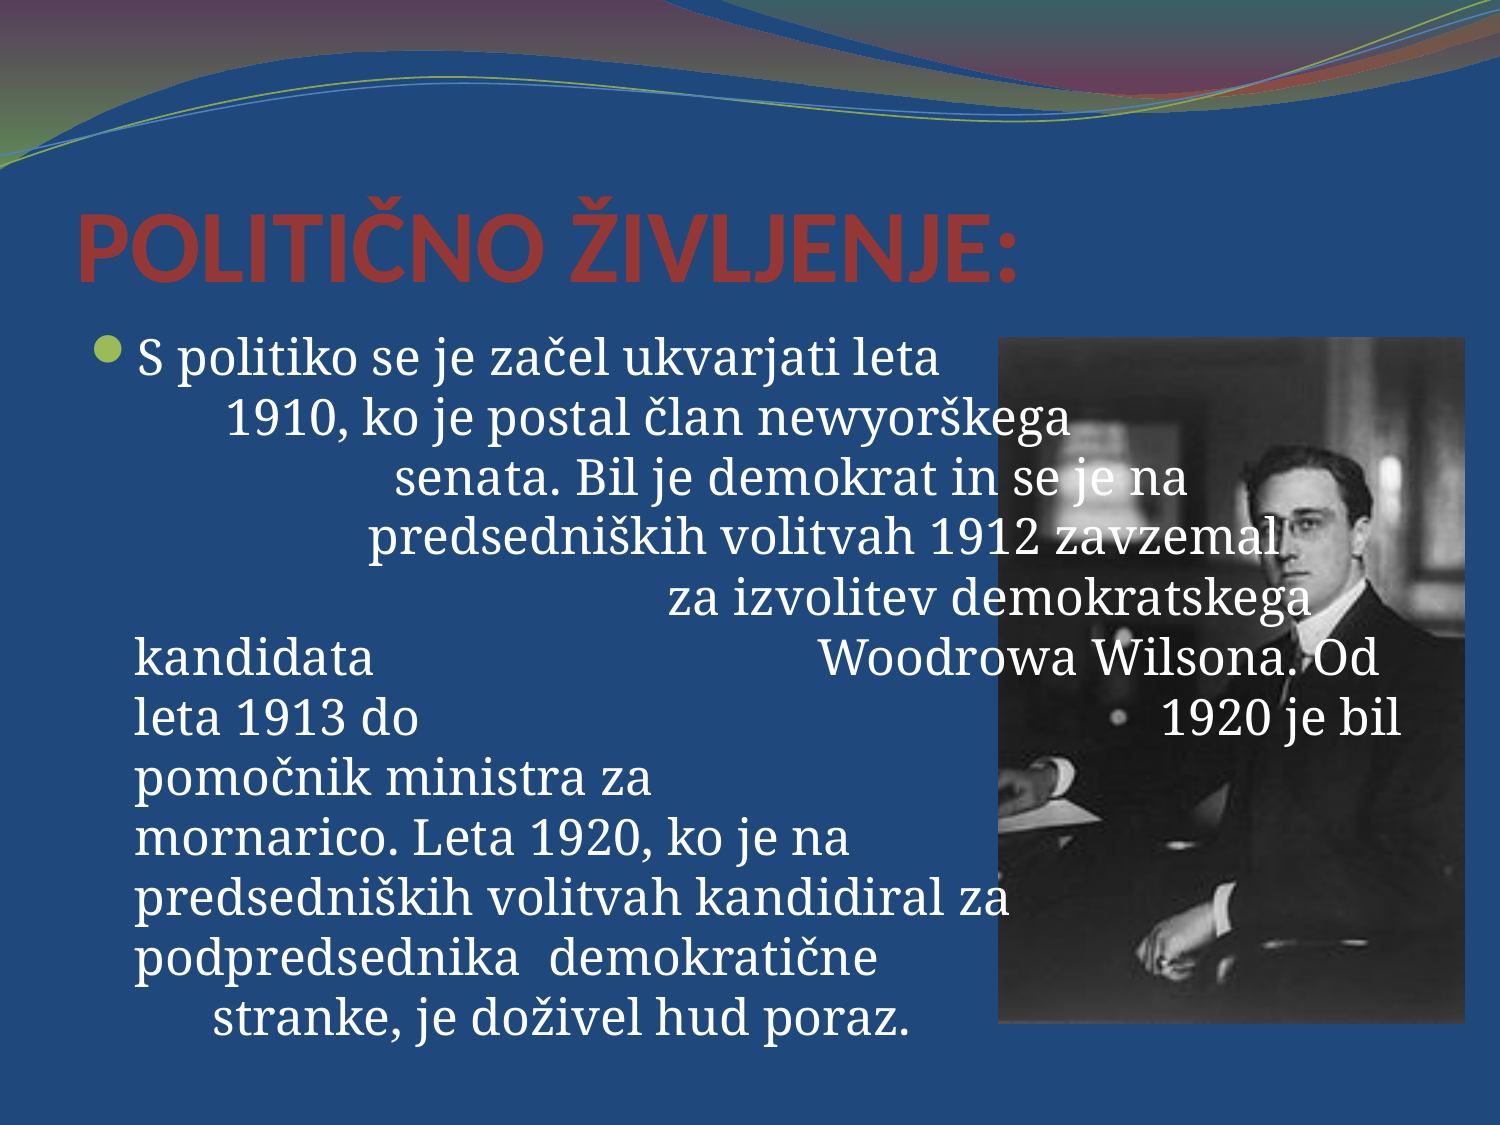

# POLITIČNO ŽIVLJENJE:
S politiko se je začel ukvarjati leta 1910, ko je postal član newyorškega senata. Bil je demokrat in se je na predsedniških volitvah 1912 zavzemal za izvolitev demokratskega kandidata Woodrowa Wilsona. Od leta 1913 do 1920 je bil pomočnik ministra za mornarico. Leta 1920, ko je na predsedniških volitvah kandidiral za podpredsednika demokratične stranke, je doživel hud poraz.